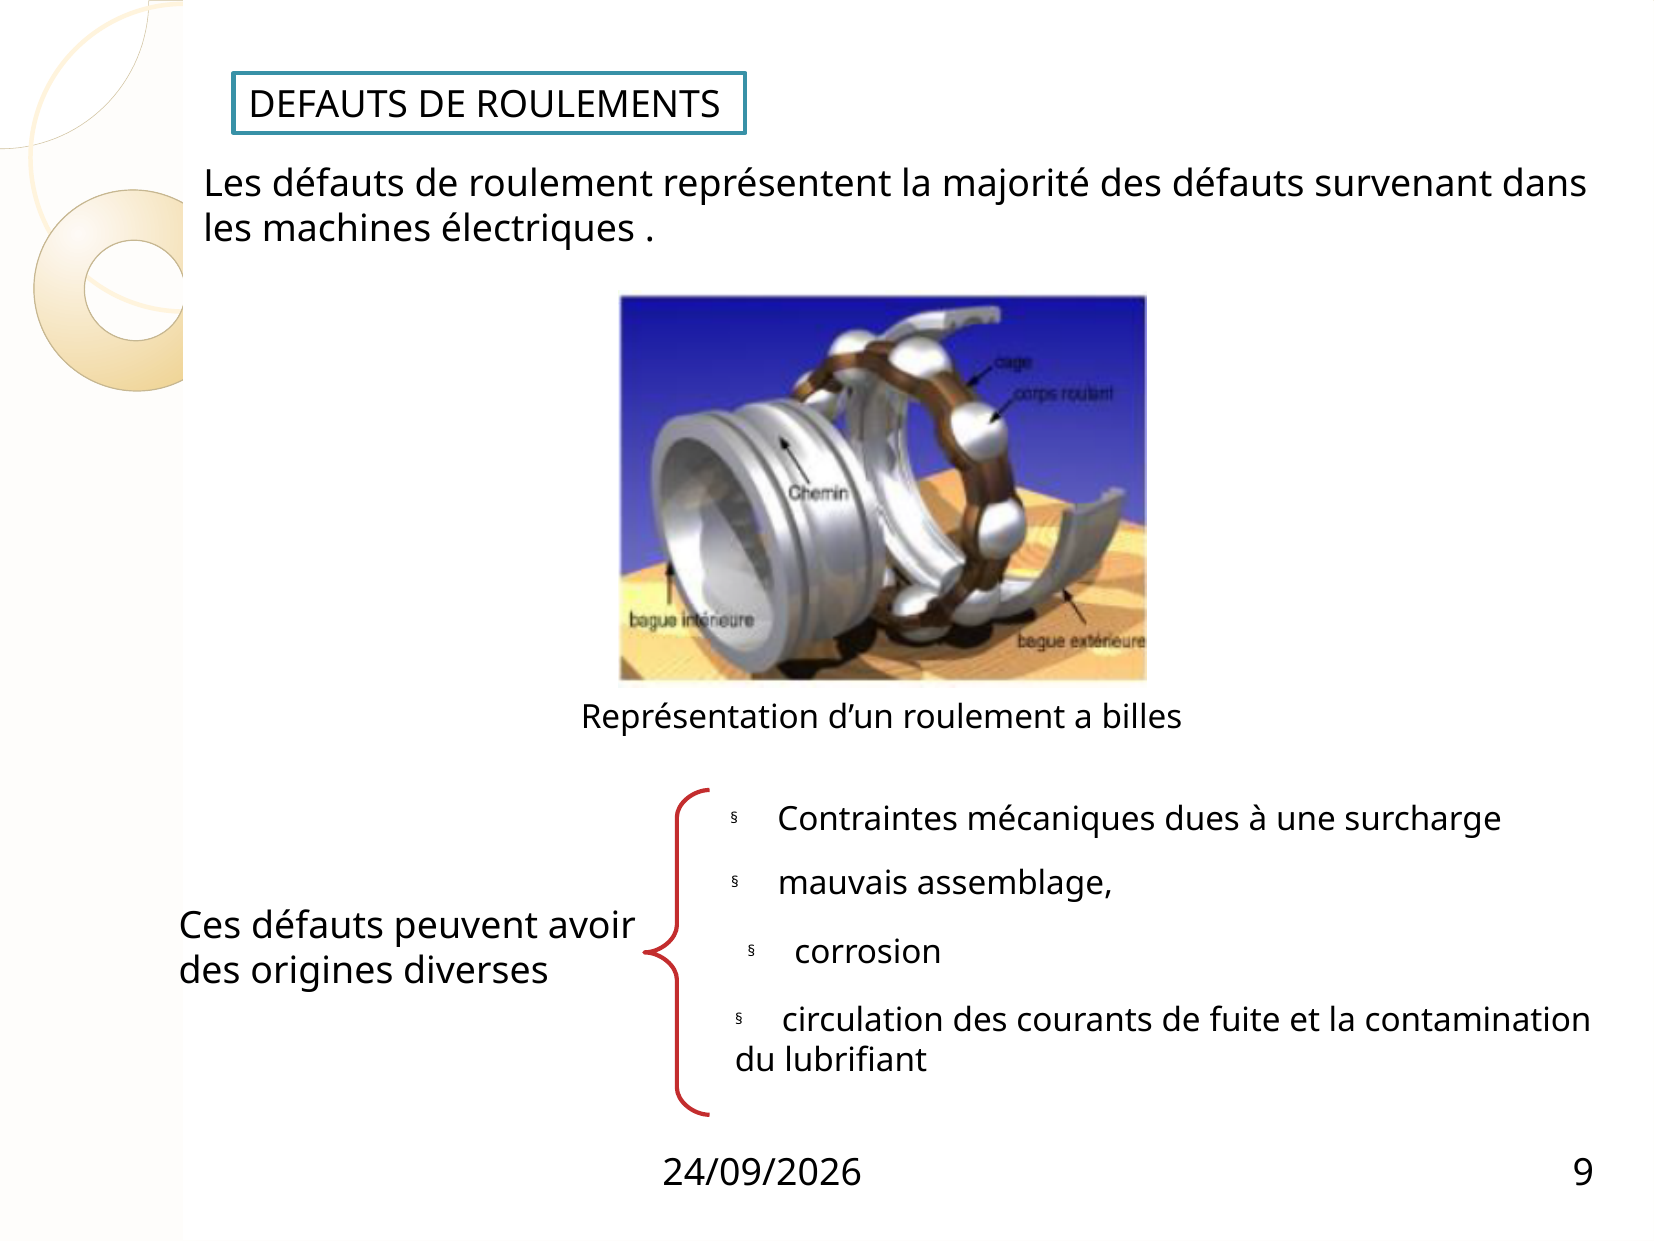

DEFAUTS DE ROULEMENTS
Les défauts de roulement représentent la majorité des défauts survenant dans les machines électriques .
Représentation d’un roulement a billes
Contraintes mécaniques dues à une surcharge
mauvais assemblage,
Ces défauts peuvent avoir
des origines diverses
corrosion
circulation des courants de fuite et la contamination
du lubrifiant